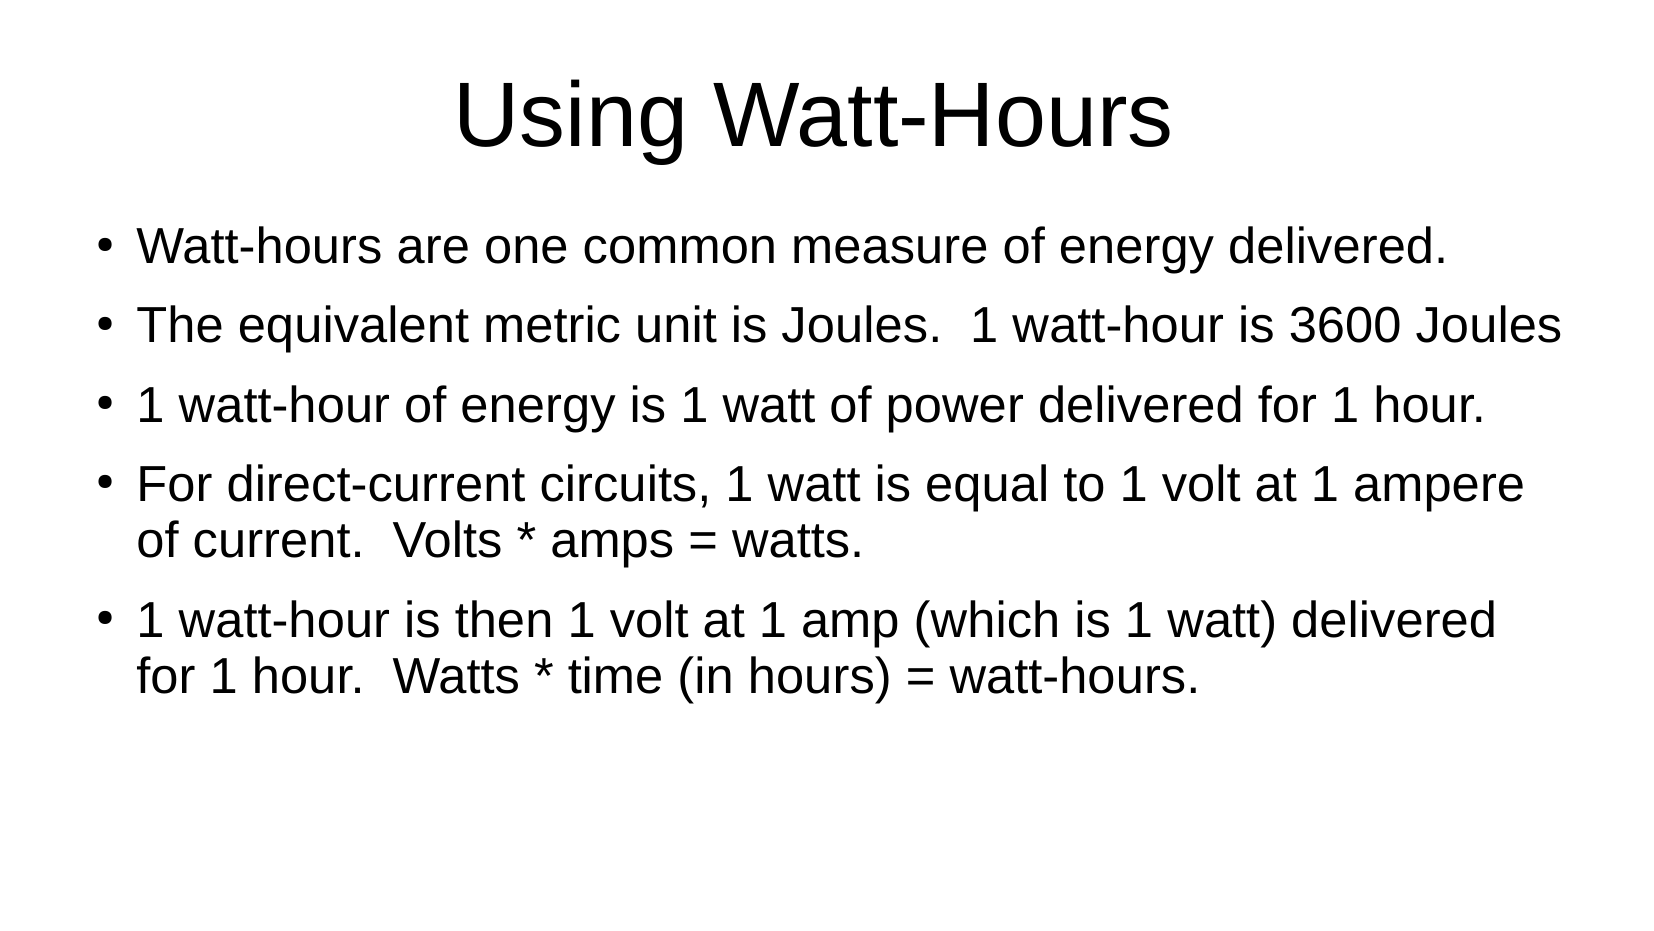

# Using Watt-Hours
Watt-hours are one common measure of energy delivered.
The equivalent metric unit is Joules. 1 watt-hour is 3600 Joules
1 watt-hour of energy is 1 watt of power delivered for 1 hour.
For direct-current circuits, 1 watt is equal to 1 volt at 1 ampere of current. Volts * amps = watts.
1 watt-hour is then 1 volt at 1 amp (which is 1 watt) delivered for 1 hour. Watts * time (in hours) = watt-hours.